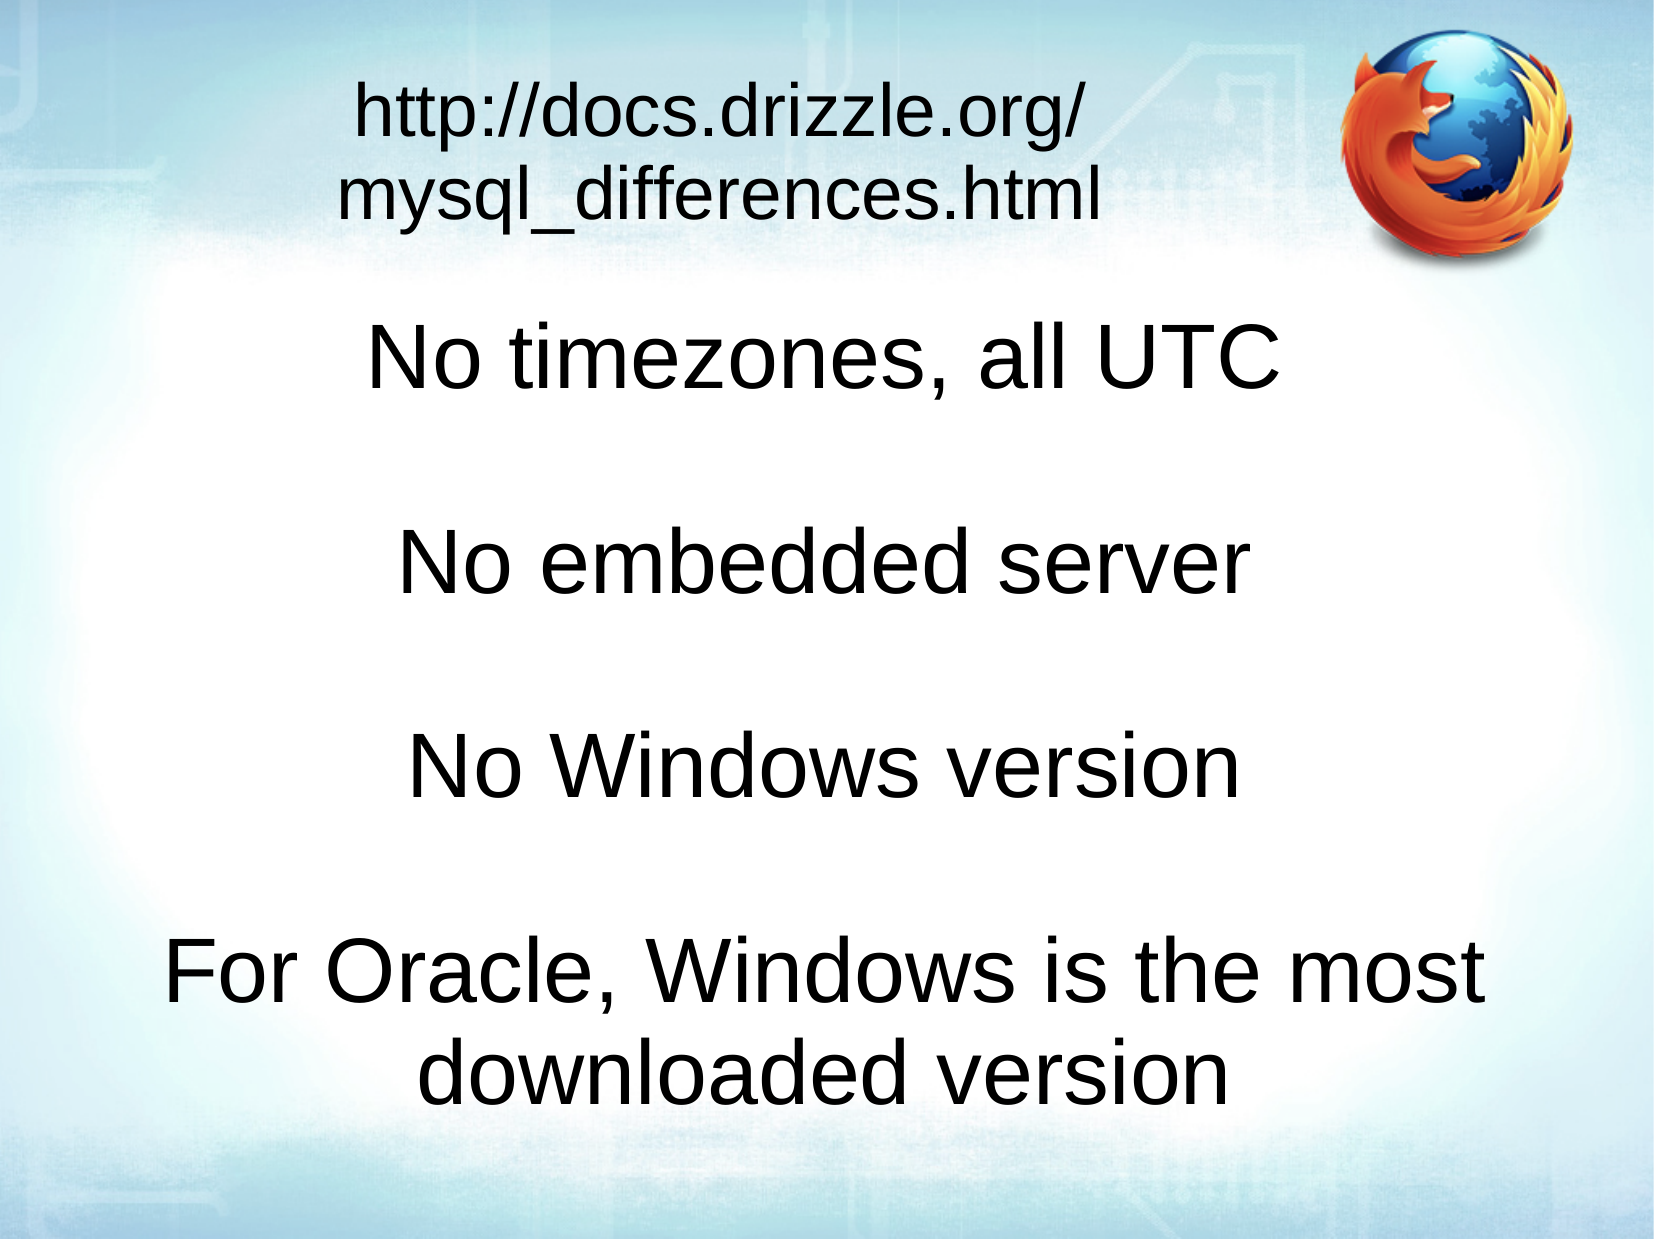

# http://docs.drizzle.org/ mysql_differences.html
No timezones, all UTC
No embedded server
No Windows version
For Oracle, Windows is the most downloaded version